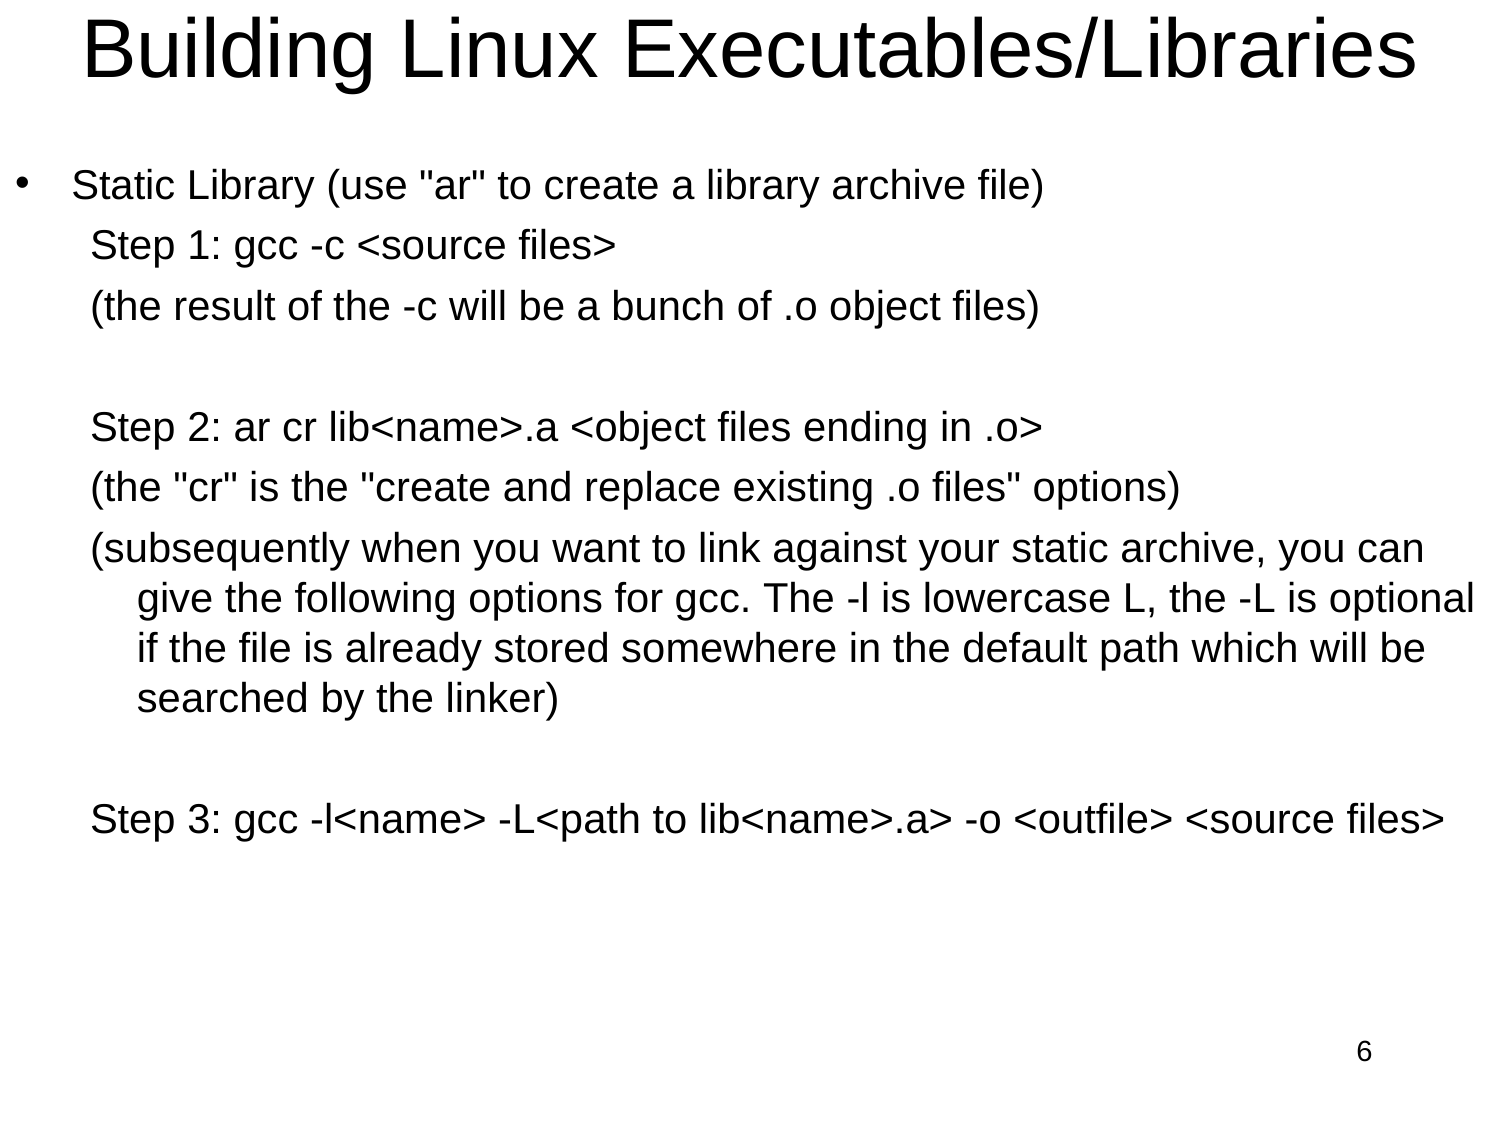

# Building Linux Executables/Libraries
Static Library (use "ar" to create a library archive file)
Step 1: gcc -c <source files>
(the result of the -c will be a bunch of .o object files)
Step 2: ar cr lib<name>.a <object files ending in .o>
(the "cr" is the "create and replace existing .o files" options)
(subsequently when you want to link against your static archive, you can give the following options for gcc. The -l is lowercase L, the -L is optional if the file is already stored somewhere in the default path which will be searched by the linker)
Step 3: gcc -l<name> -L<path to lib<name>.a> -o <outfile> <source files>